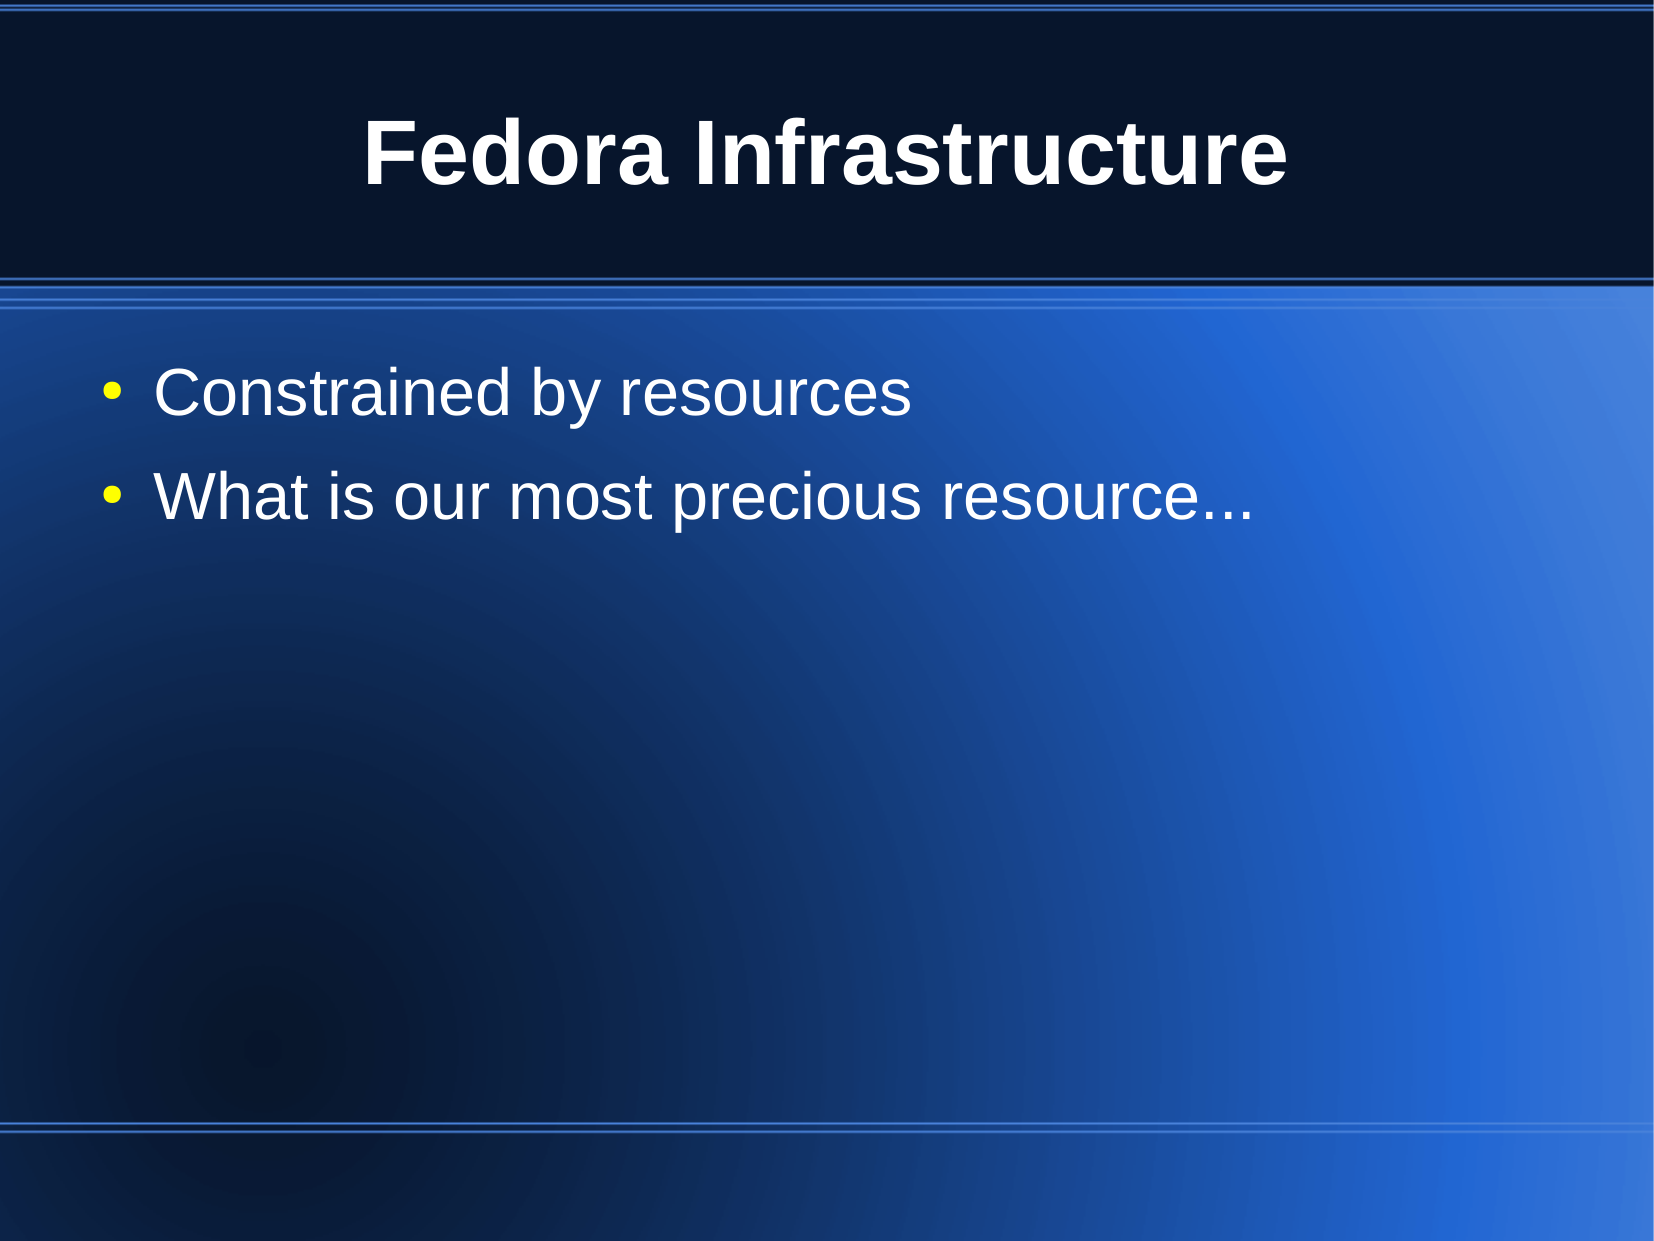

# Fedora Infrastructure
Constrained by resources
What is our most precious resource...